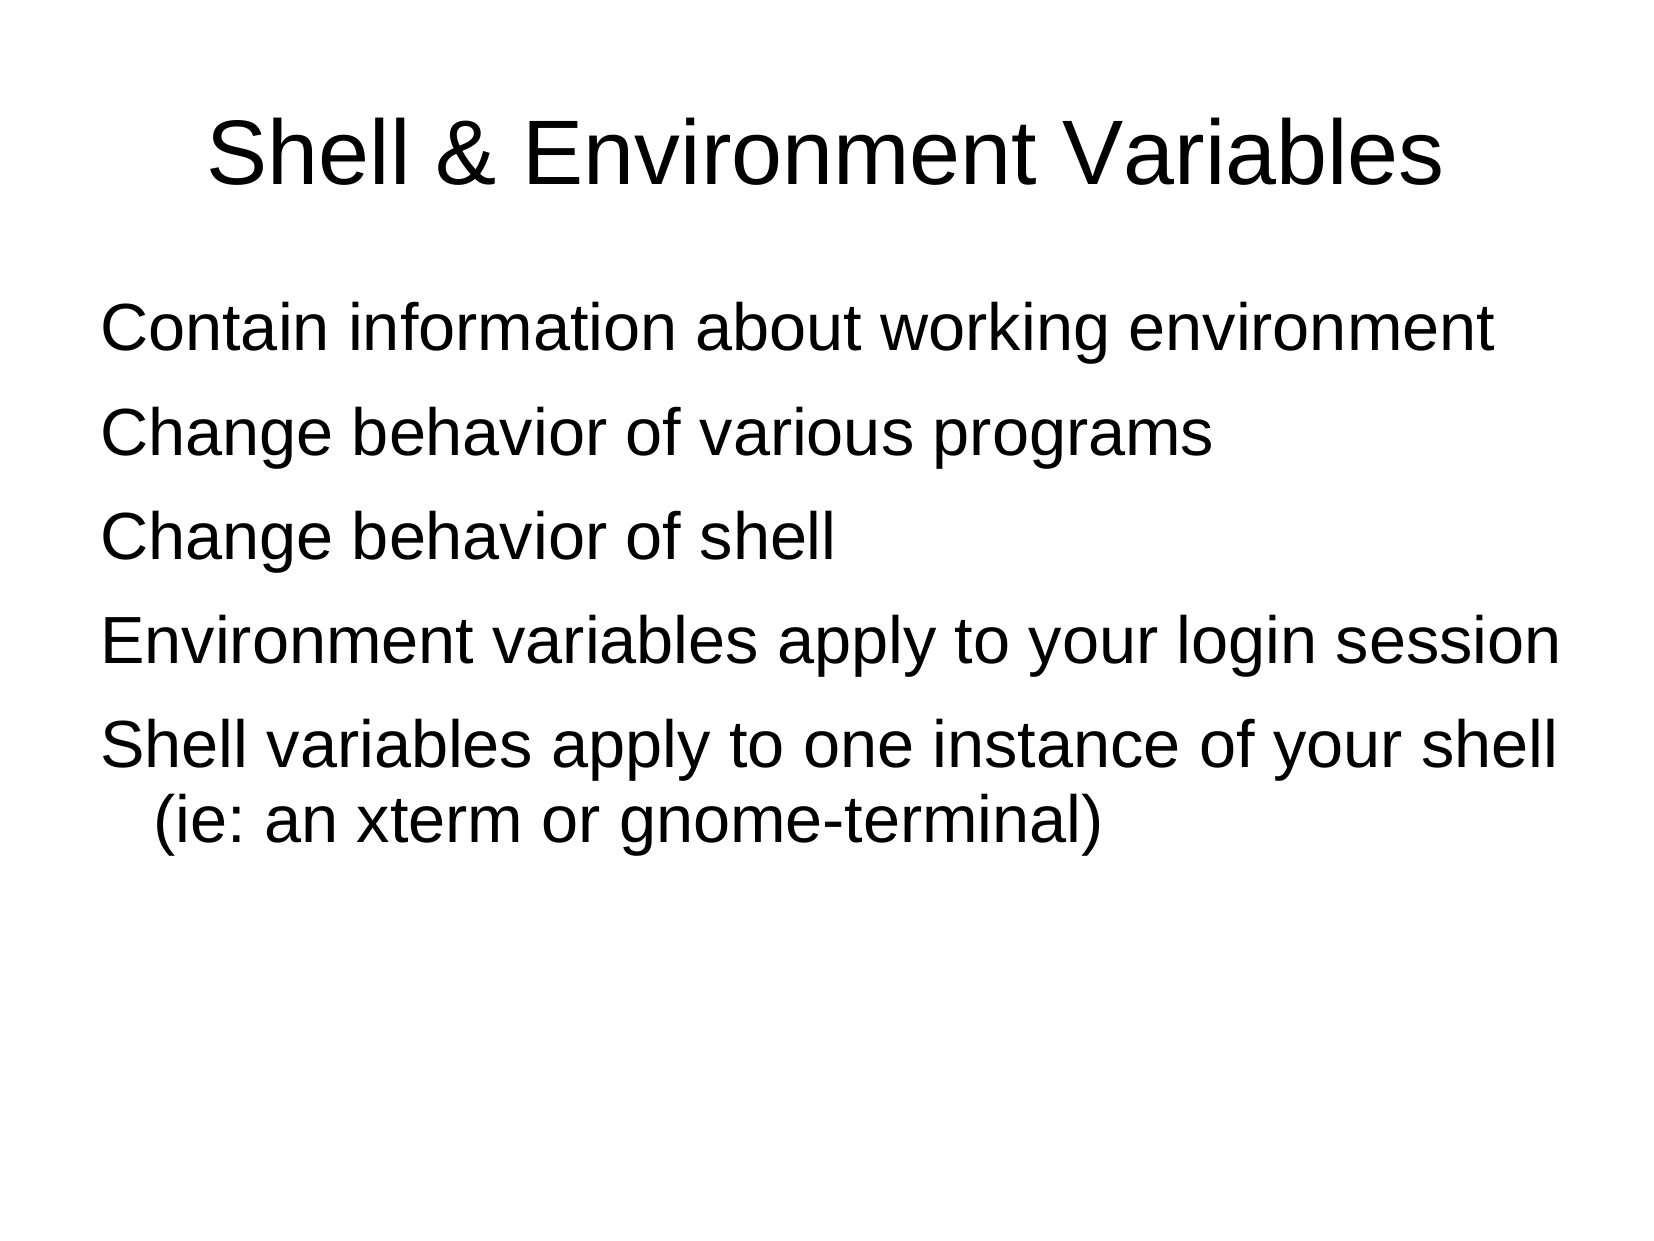

# Shell & Environment Variables
Contain information about working environment
Change behavior of various programs
Change behavior of shell
Environment variables apply to your login session
Shell variables apply to one instance of your shell (ie: an xterm or gnome-terminal)